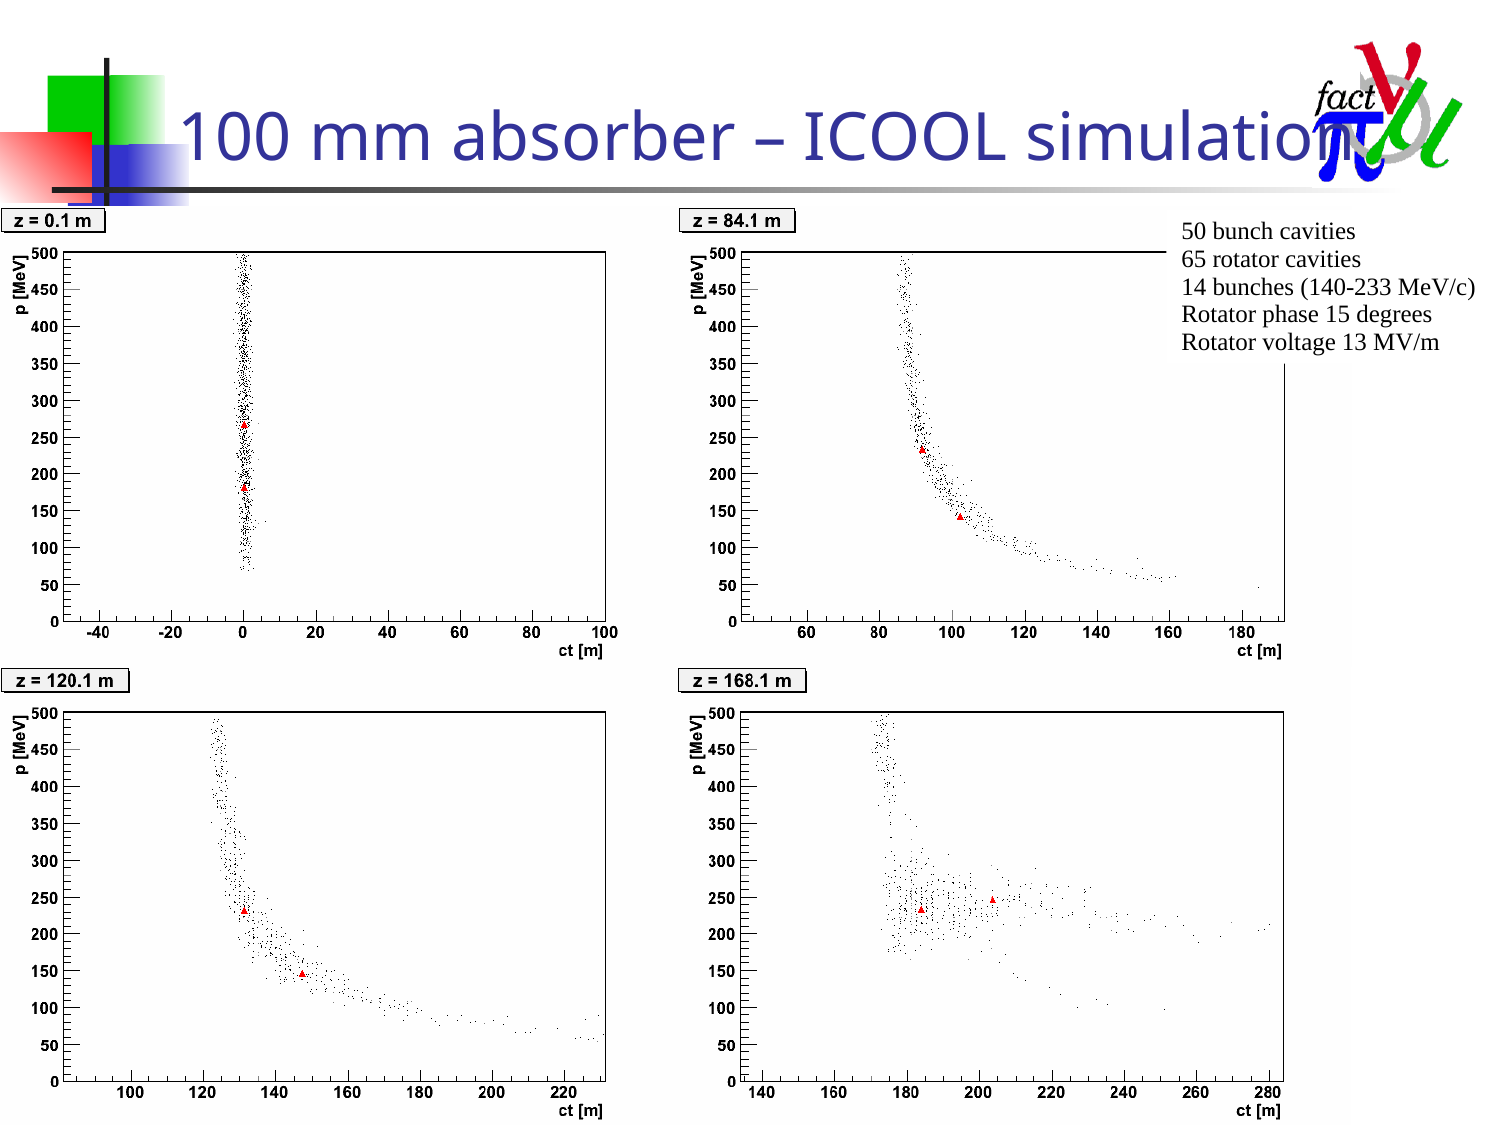

# 100 mm absorber – ICOOL simulation
50 bunch cavities
65 rotator cavities
14 bunches (140-233 MeV/c)
Rotator phase 15 degrees
Rotator voltage 13 MV/m